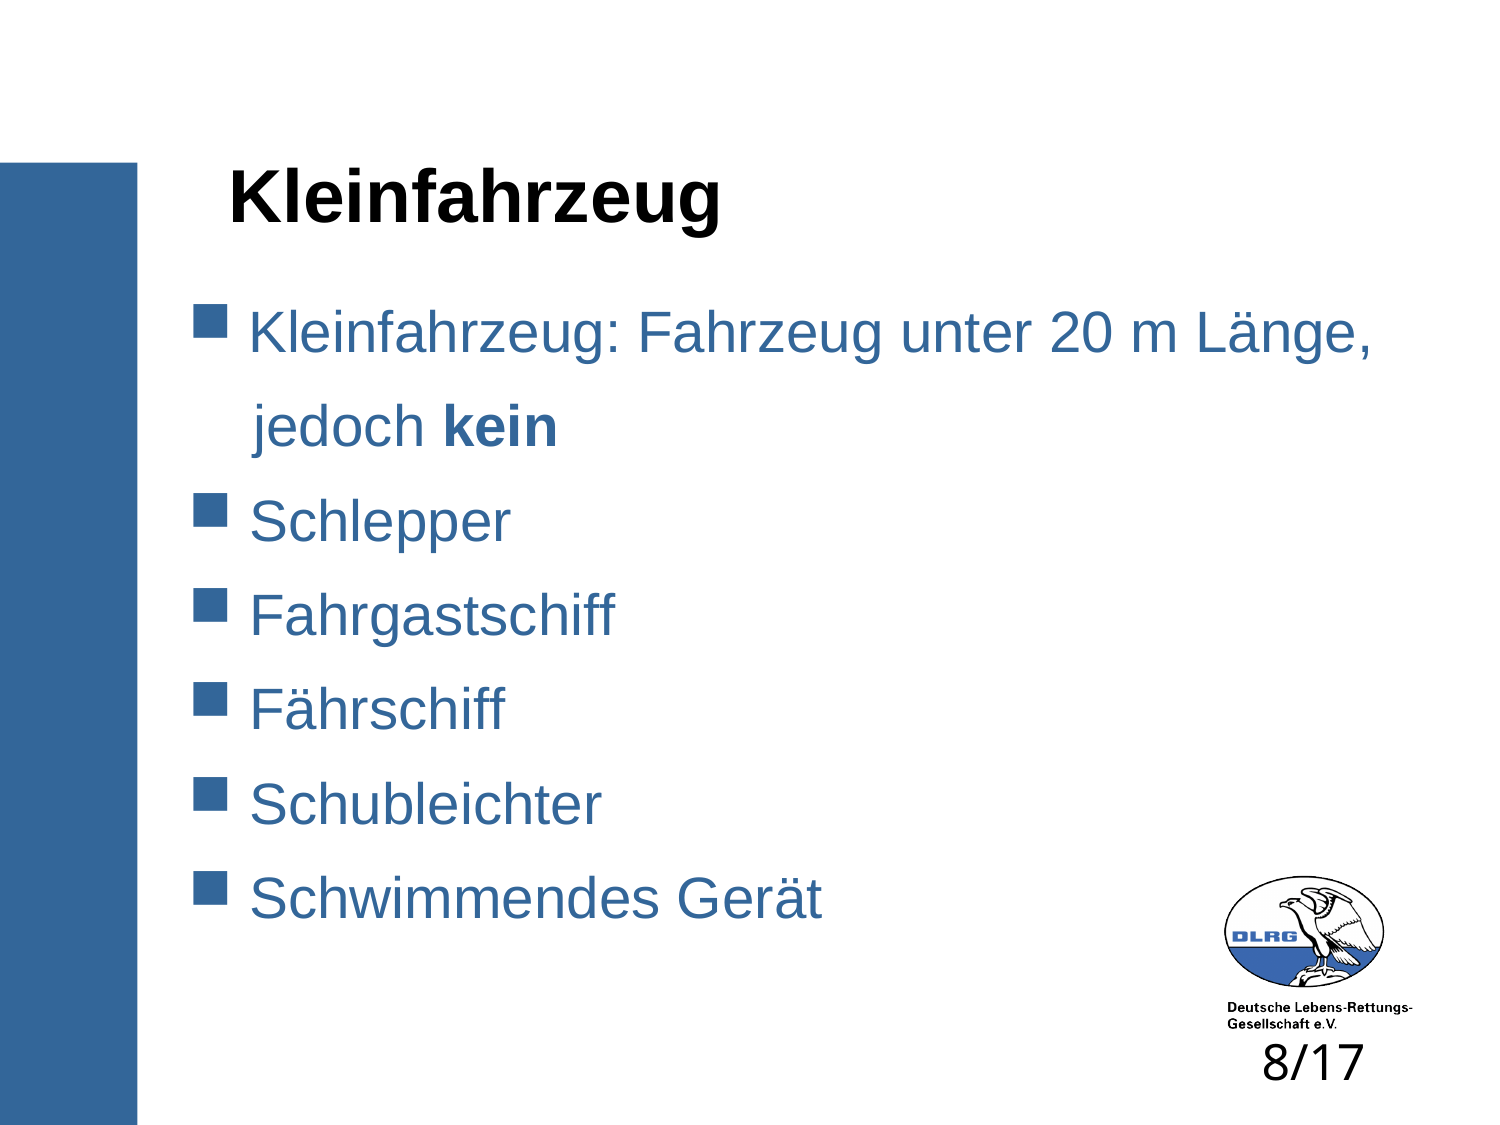

Kleinfahrzeug
 Kleinfahrzeug: Fahrzeug unter 20 m Länge, jedoch kein
 Schlepper
 Fahrgastschiff
 Fährschiff
 Schubleichter
 Schwimmendes Gerät